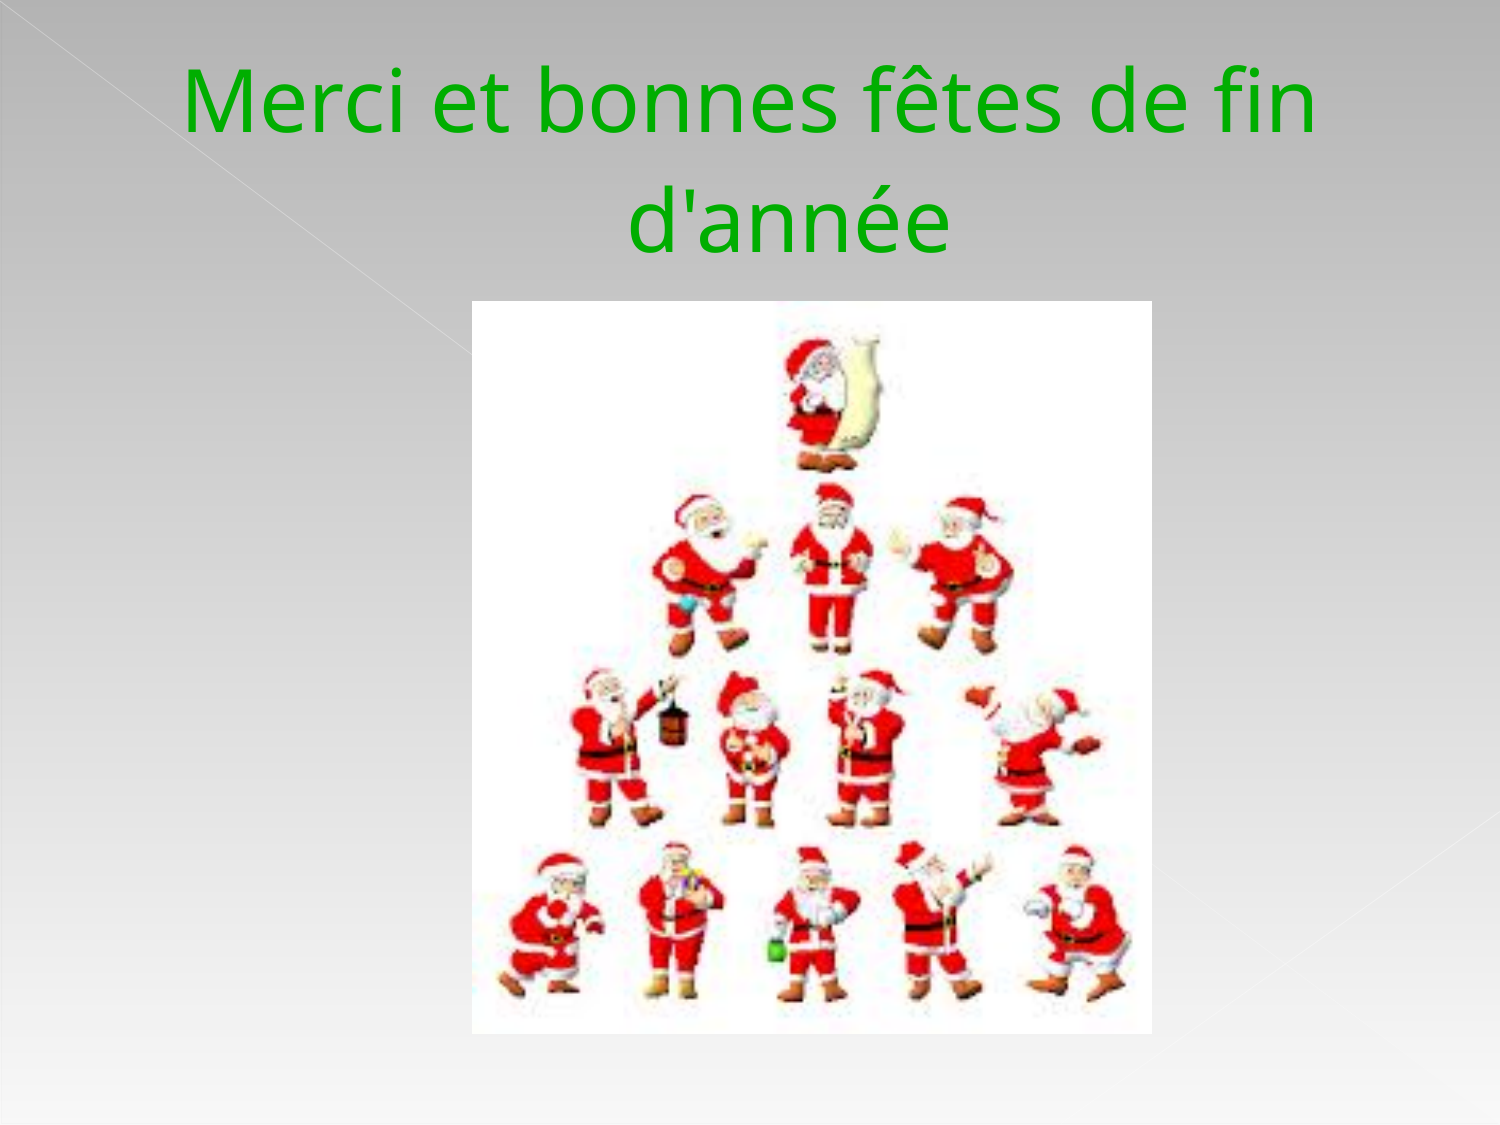

# Merci et bonnes fêtes de fin d'année